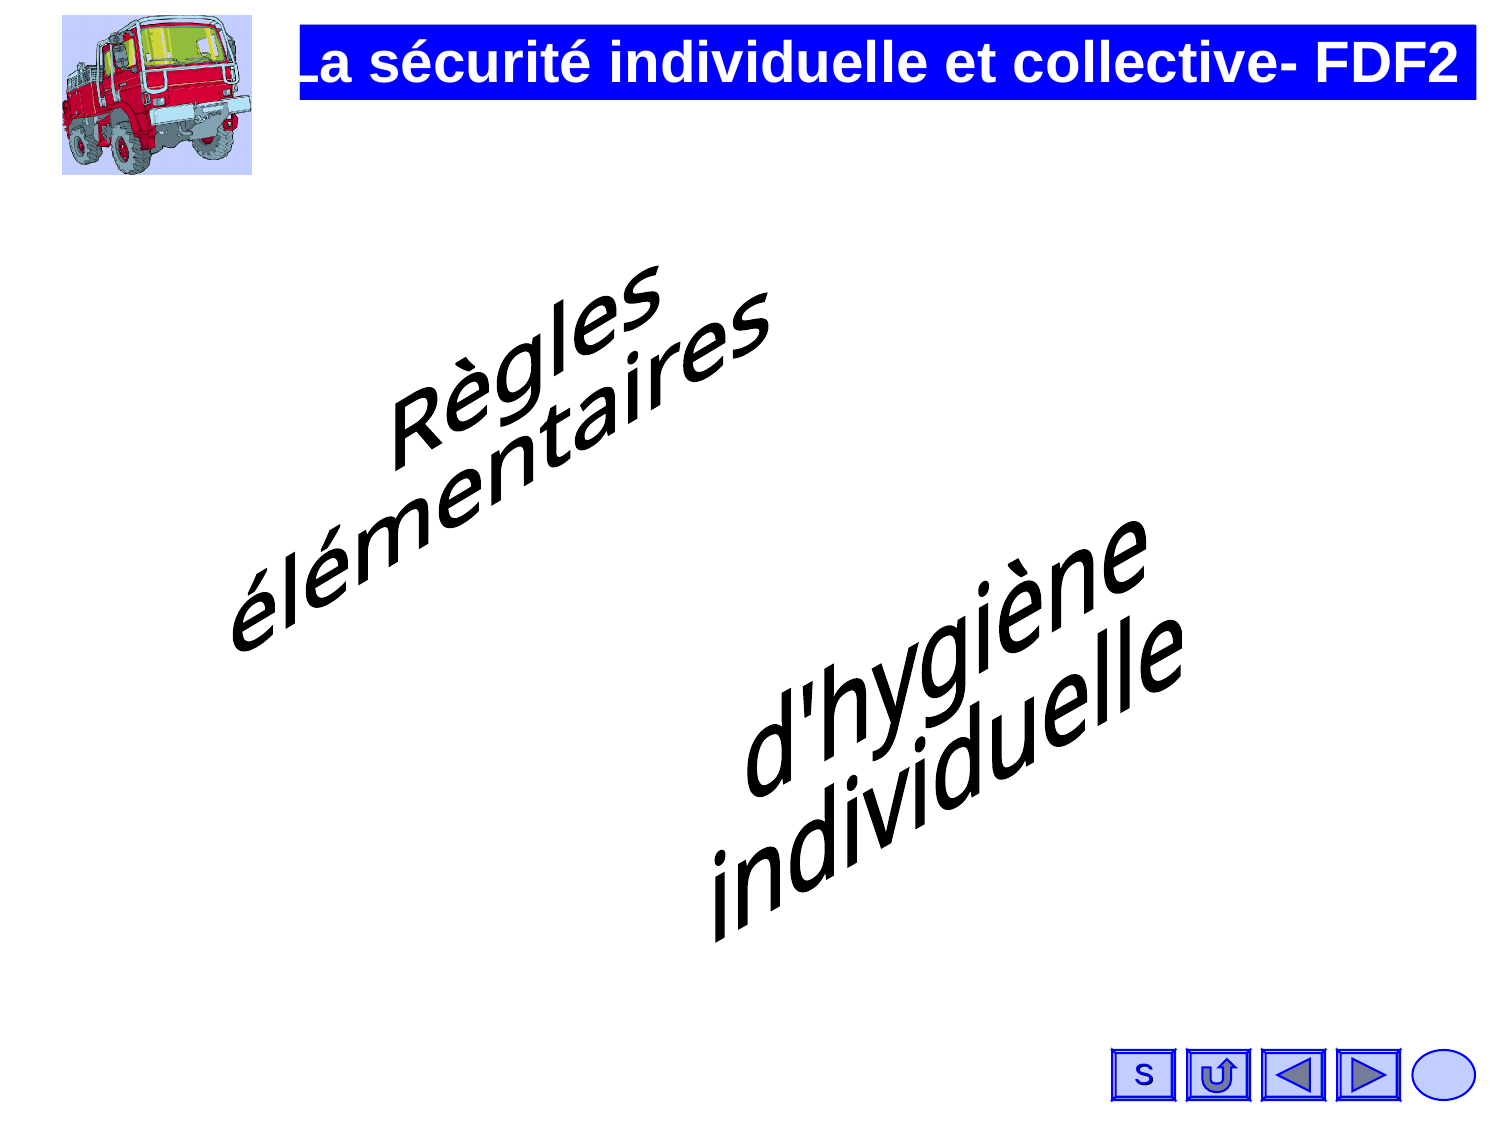

FDF2
La sécurité individuelle et collective- FDF2
La surveillance active - FDF2
 Règles
élémentaires
d'hygiène
individuelle